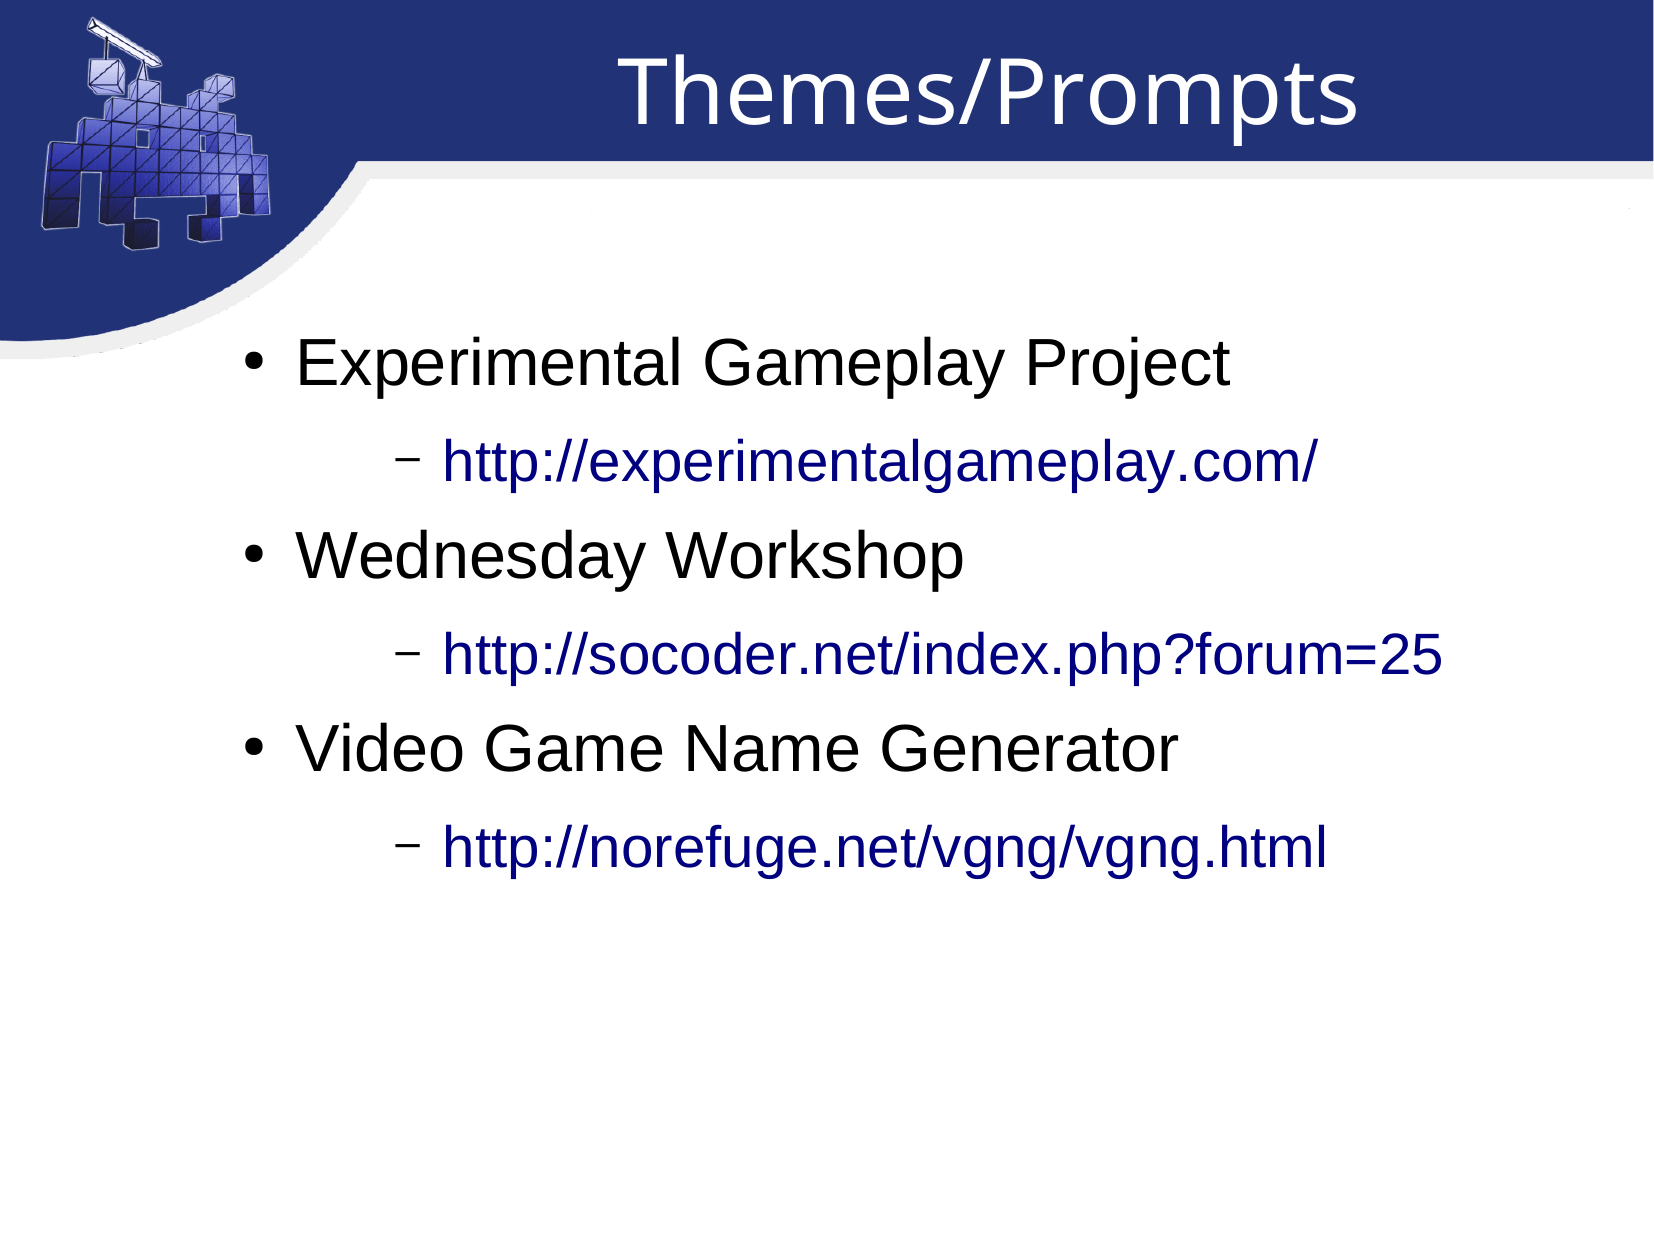

# Themes/Prompts
Experimental Gameplay Project
http://experimentalgameplay.com/
Wednesday Workshop
http://socoder.net/index.php?forum=25
Video Game Name Generator
http://norefuge.net/vgng/vgng.html